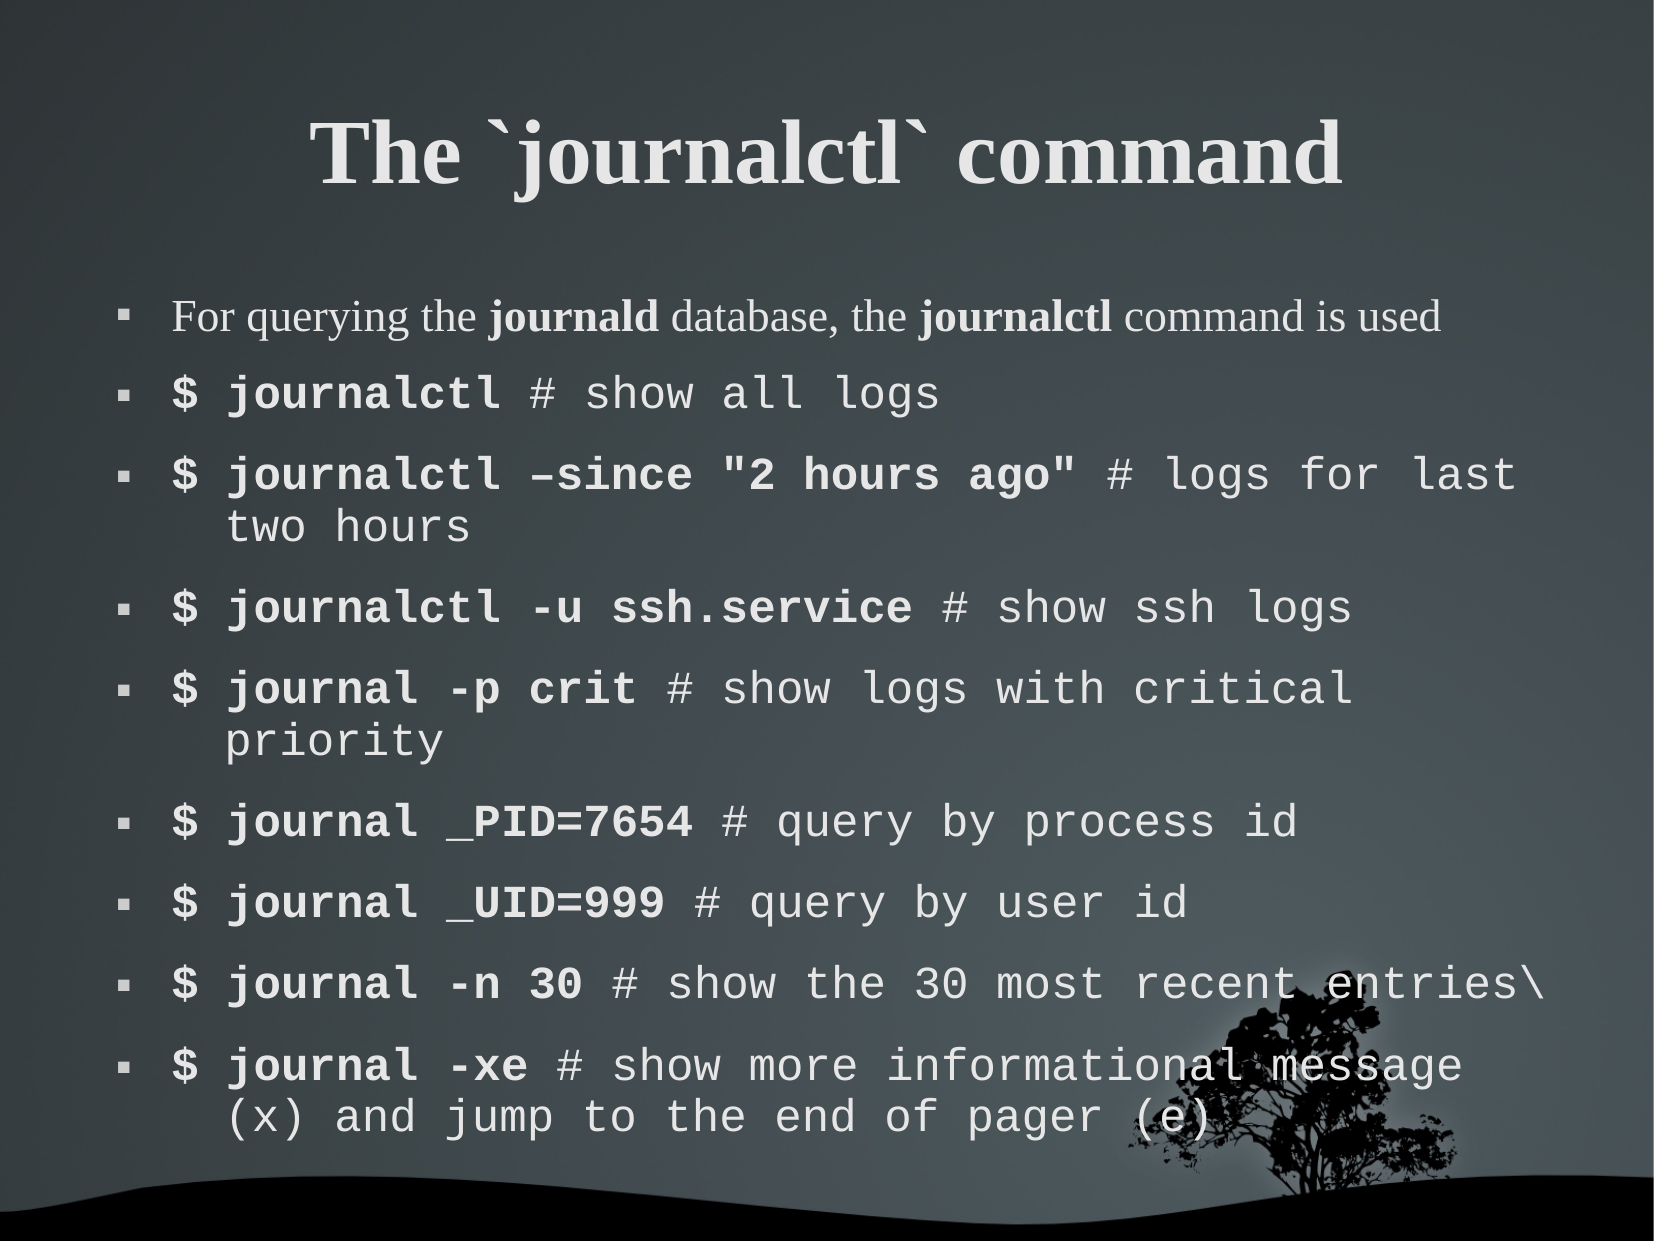

# The `journalctl` command
For querying the journald database, the journalctl command is used
$ journalctl # show all logs
$ journalctl –since "2 hours ago" # logs for last two hours
$ journalctl -u ssh.service # show ssh logs
$ journal -p crit # show logs with critical priority
$ journal _PID=7654 # query by process id
$ journal _UID=999 # query by user id
$ journal -n 30 # show the 30 most recent entries\
$ journal -xe # show more informational message (x) and jump to the end of pager (e)